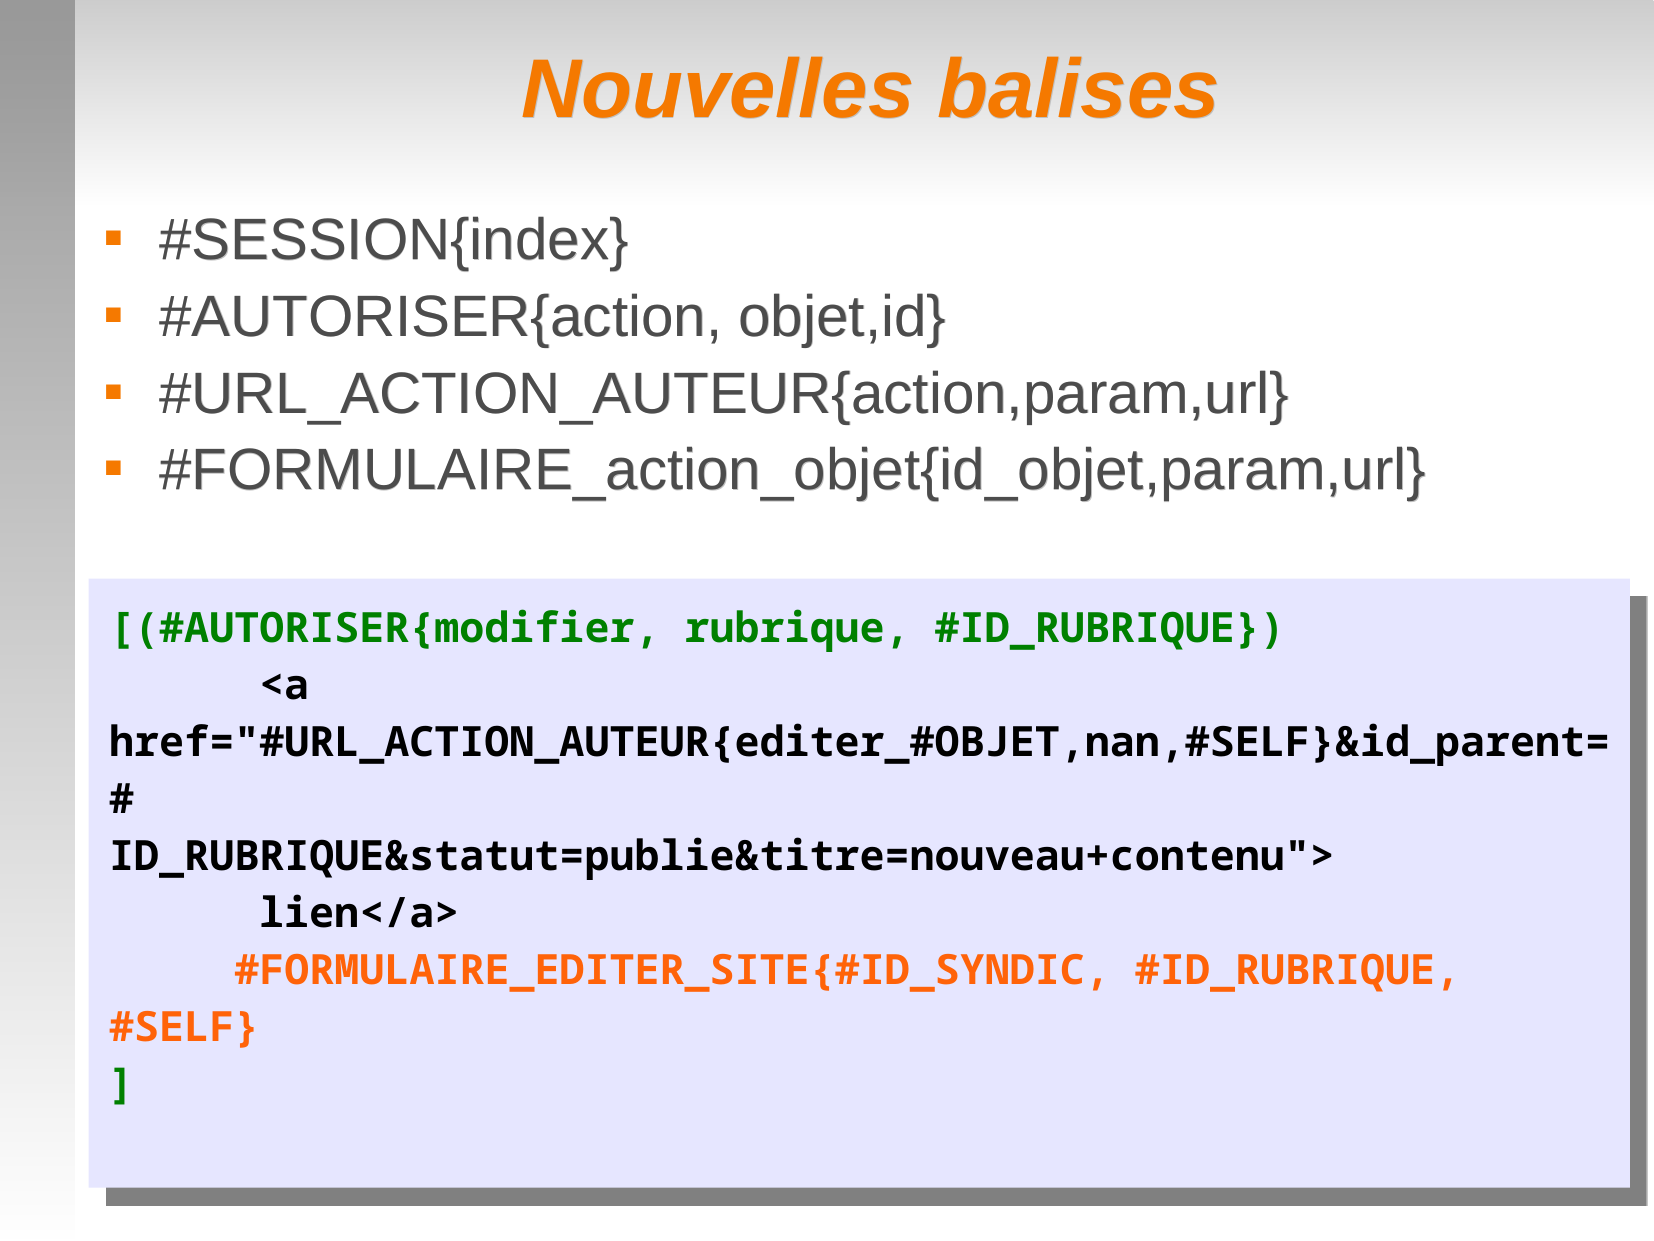

# Nouvelles balises
#SESSION{index}
#AUTORISER{action, objet,id}
#URL_ACTION_AUTEUR{action,param,url}
#FORMULAIRE_action_objet{id_objet,param,url}
[(#AUTORISER{modifier, rubrique, #ID_RUBRIQUE})
 <a
href="#URL_ACTION_AUTEUR{editer_#OBJET,nan,#SELF}&id_parent=#
ID_RUBRIQUE&statut=publie&titre=nouveau+contenu">
 lien</a>
 #FORMULAIRE_EDITER_SITE{#ID_SYNDIC, #ID_RUBRIQUE,
#SELF}
]